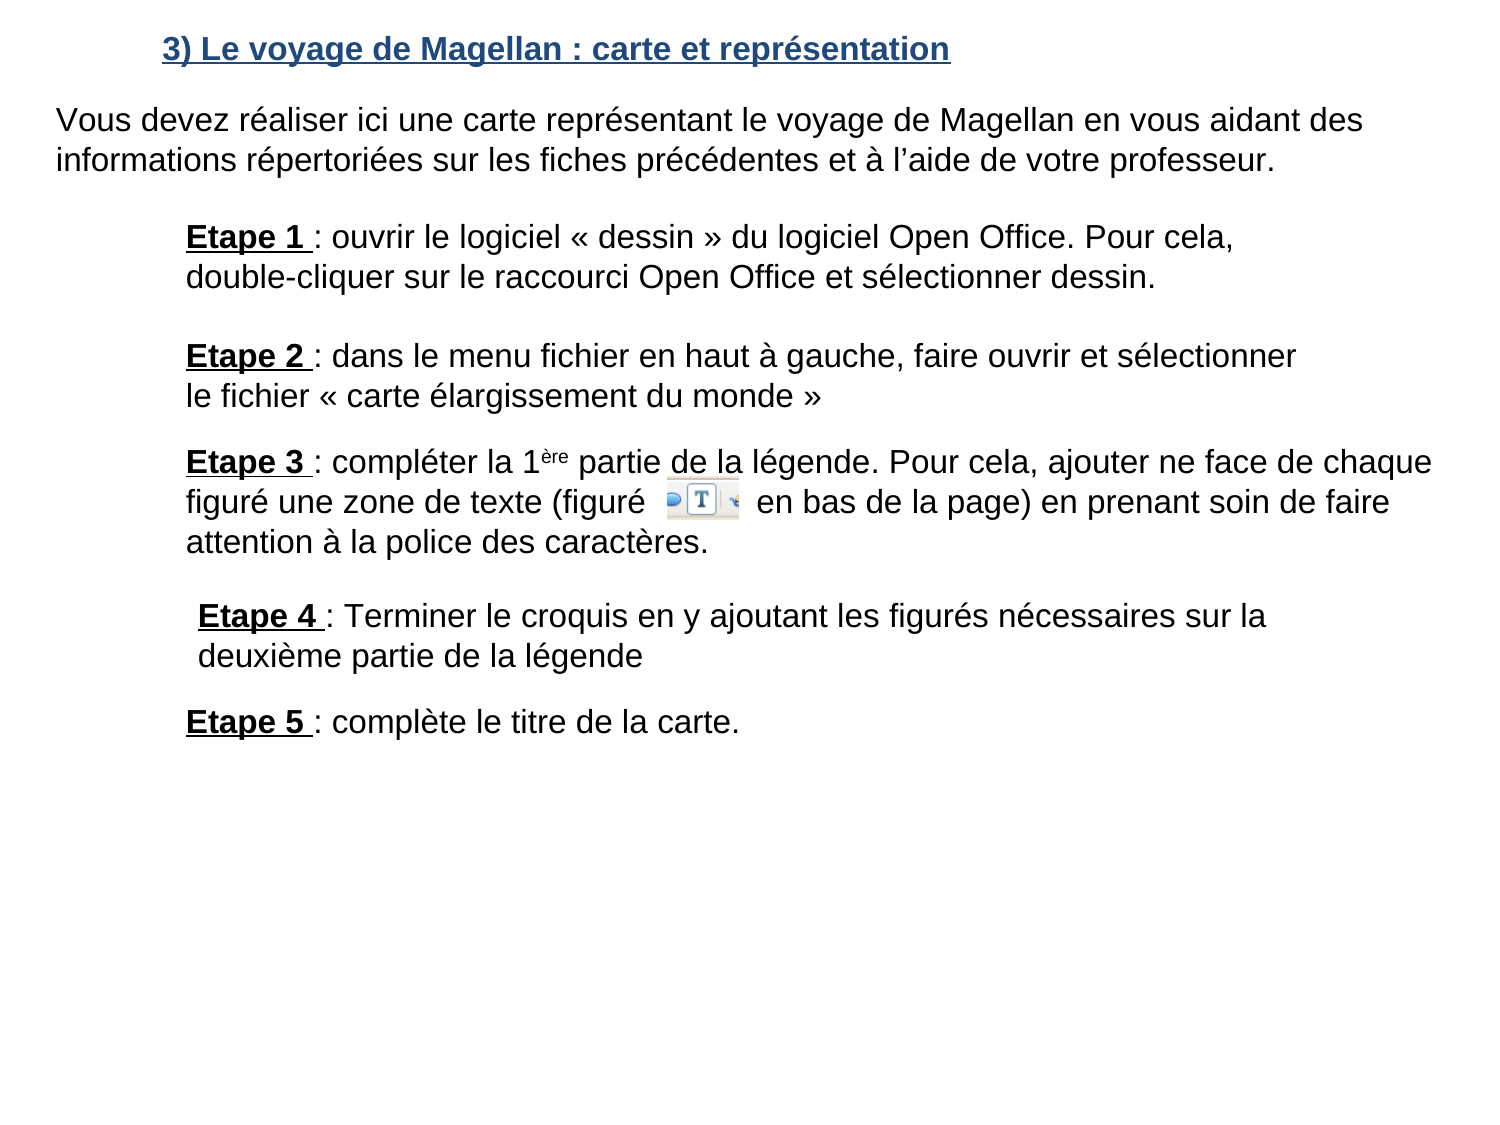

3) Le voyage de Magellan : carte et représentation
Vous devez réaliser ici une carte représentant le voyage de Magellan en vous aidant des informations répertoriées sur les fiches précédentes et à l’aide de votre professeur.
Etape 1 : ouvrir le logiciel « dessin » du logiciel Open Office. Pour cela, double-cliquer sur le raccourci Open Office et sélectionner dessin.
Etape 2 : dans le menu fichier en haut à gauche, faire ouvrir et sélectionner le fichier « carte élargissement du monde »
Etape 3 : compléter la 1ère partie de la légende. Pour cela, ajouter ne face de chaque figuré une zone de texte (figuré en bas de la page) en prenant soin de faire attention à la police des caractères.
Etape 4 : Terminer le croquis en y ajoutant les figurés nécessaires sur la deuxième partie de la légende
Etape 5 : complète le titre de la carte.